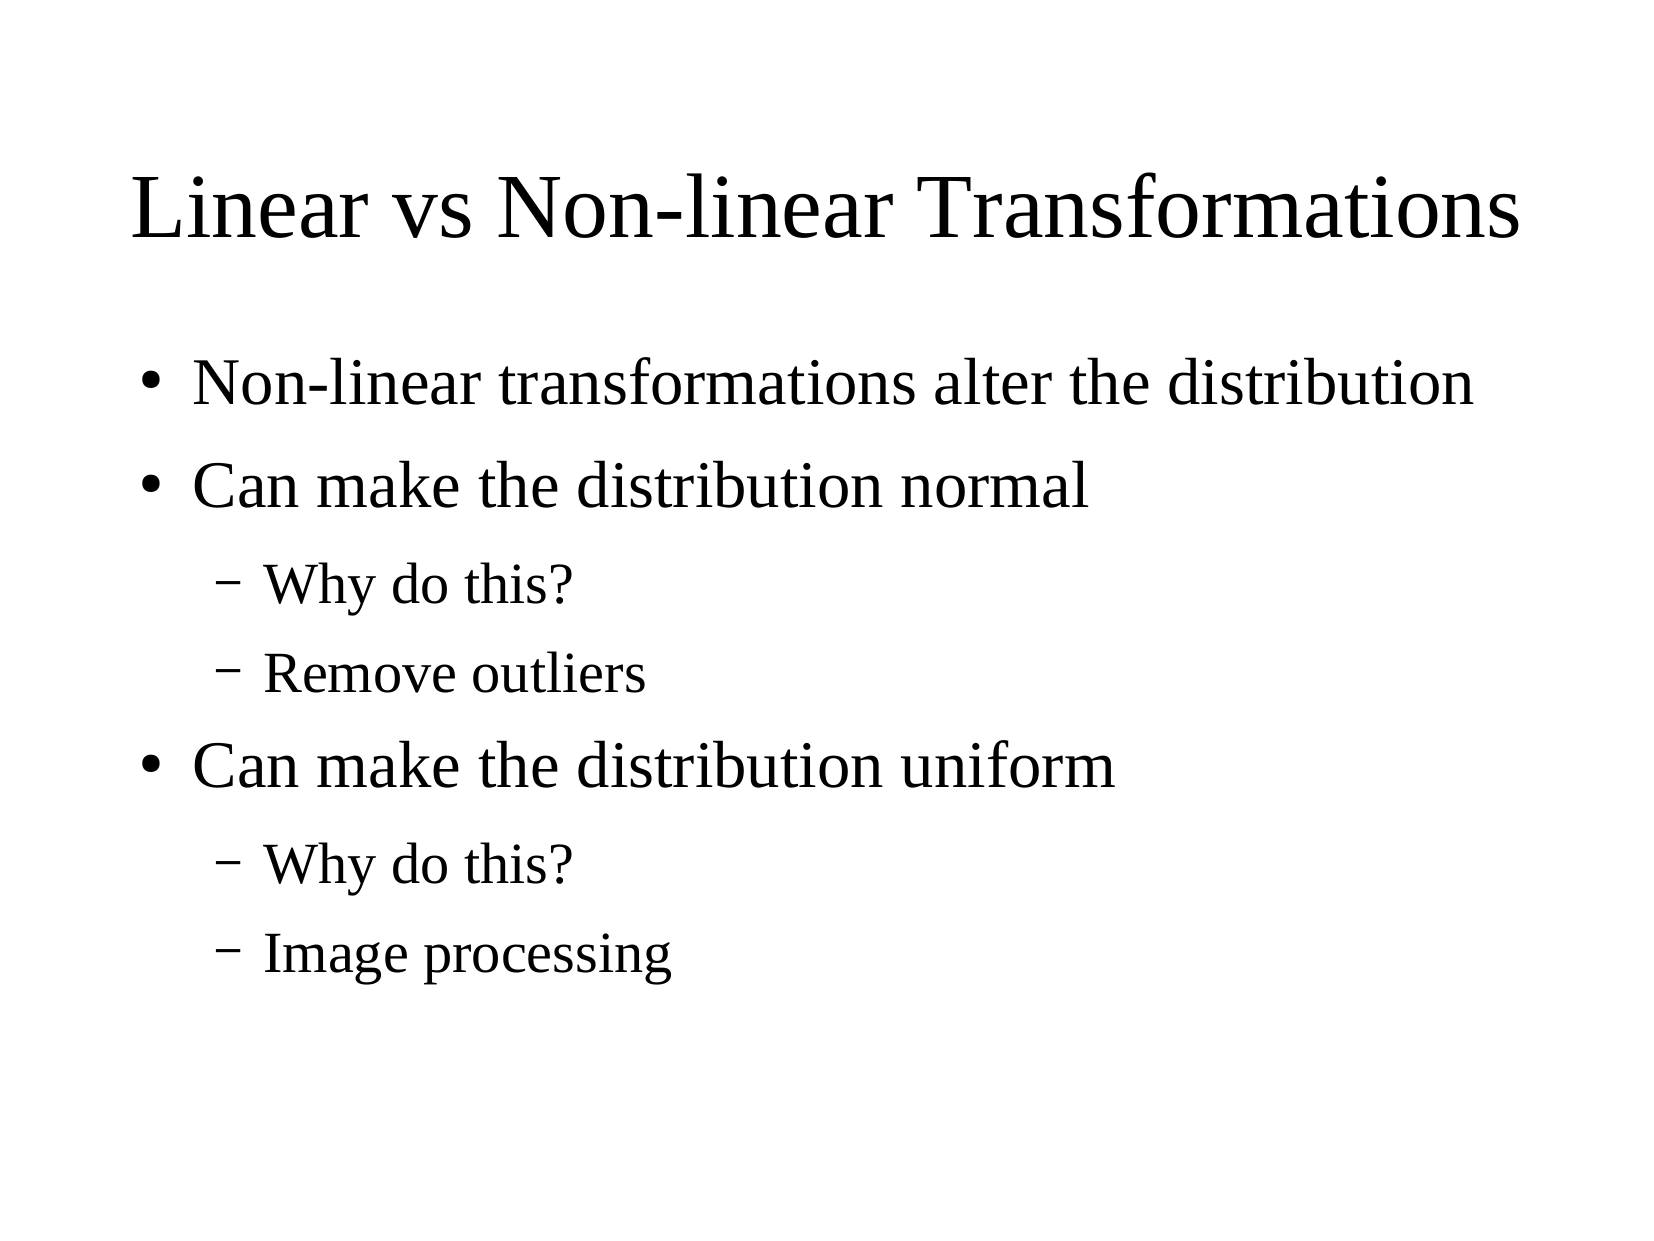

# Linear vs Non-linear Transformations
Non-linear transformations alter the distribution
Can make the distribution normal
Why do this?
Remove outliers
Can make the distribution uniform
Why do this?
Image processing